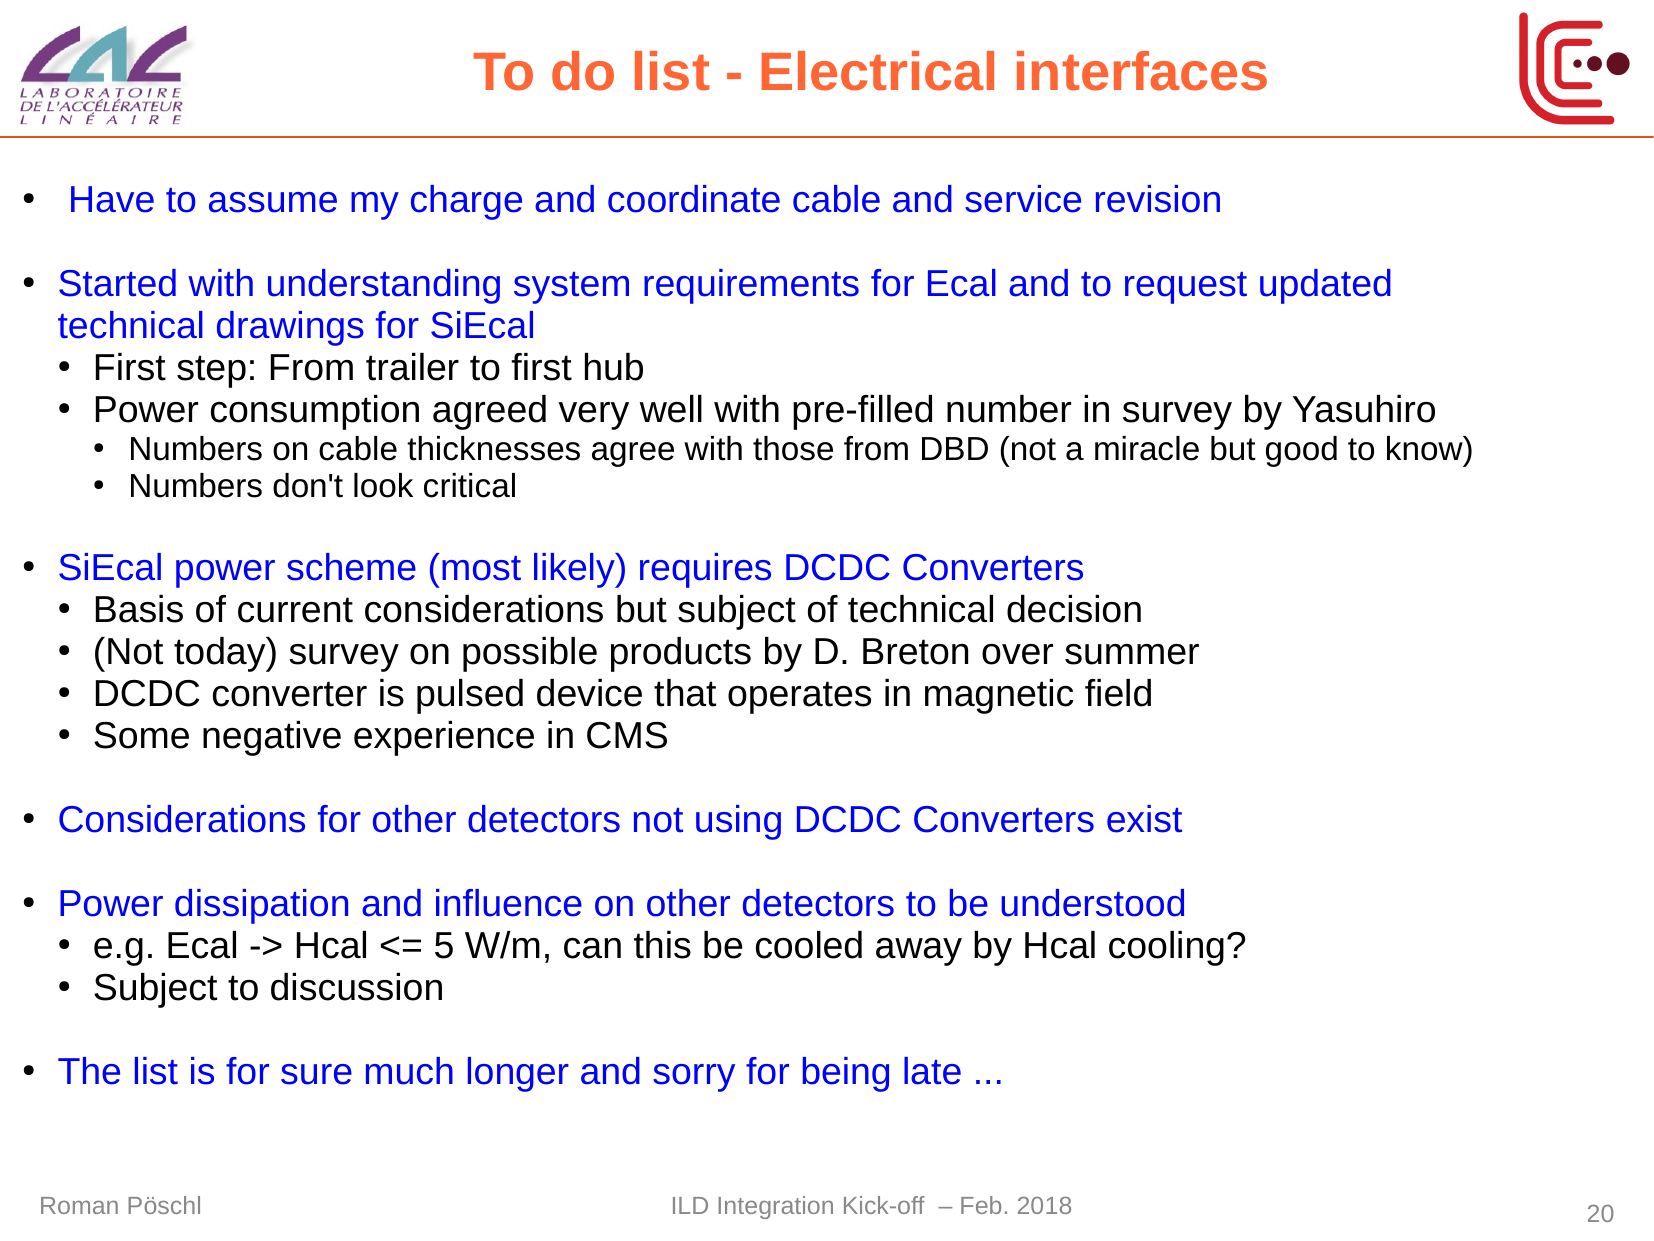

# To do list - Electrical interfaces
 Have to assume my charge and coordinate cable and service revision
Started with understanding system requirements for Ecal and to request updated
technical drawings for SiEcal
First step: From trailer to first hub
Power consumption agreed very well with pre-filled number in survey by Yasuhiro
Numbers on cable thicknesses agree with those from DBD (not a miracle but good to know)
Numbers don't look critical
SiEcal power scheme (most likely) requires DCDC Converters
Basis of current considerations but subject of technical decision
(Not today) survey on possible products by D. Breton over summer
DCDC converter is pulsed device that operates in magnetic field
Some negative experience in CMS
Considerations for other detectors not using DCDC Converters exist
Power dissipation and influence on other detectors to be understood
e.g. Ecal -> Hcal <= 5 W/m, can this be cooled away by Hcal cooling?
Subject to discussion
The list is for sure much longer and sorry for being late ...